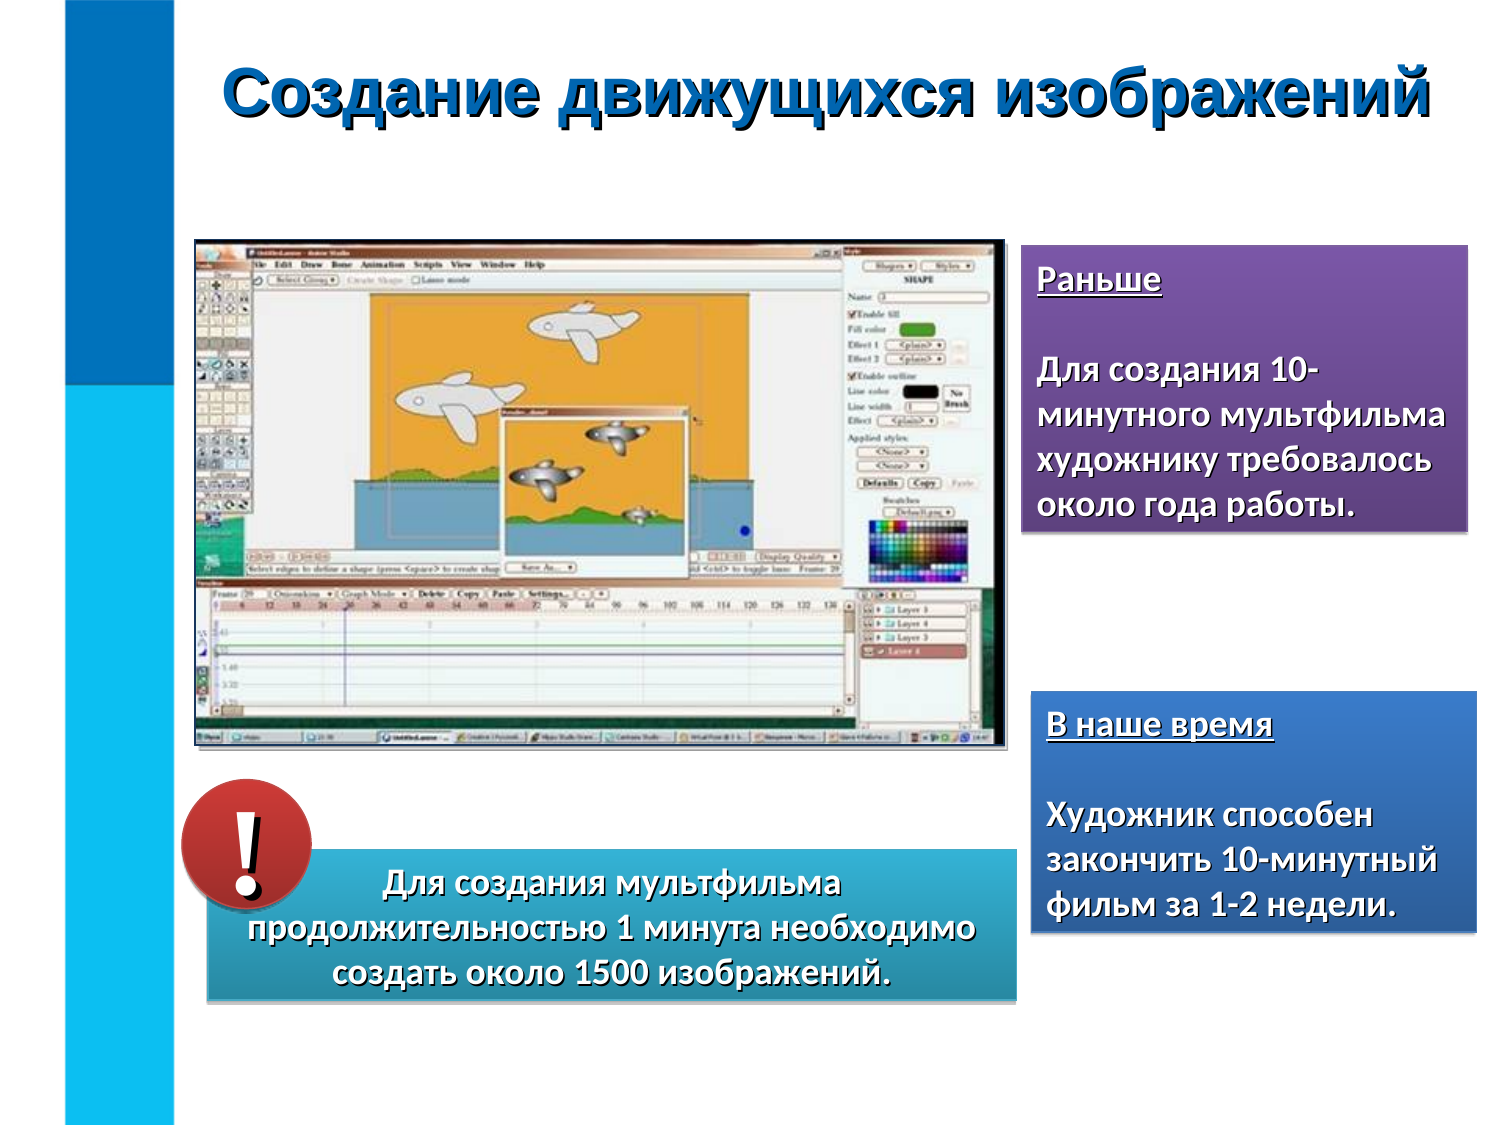

# Создание движущихся изображений
Раньше
Для создания 10-минутного мультфильма художнику требовалось около года работы.
В наше время
Художник способен закончить 10-минутный фильм за 1-2 недели.
!
Для создания мультфильма продолжительностью 1 минута необходимо создать около 1500 изображений.